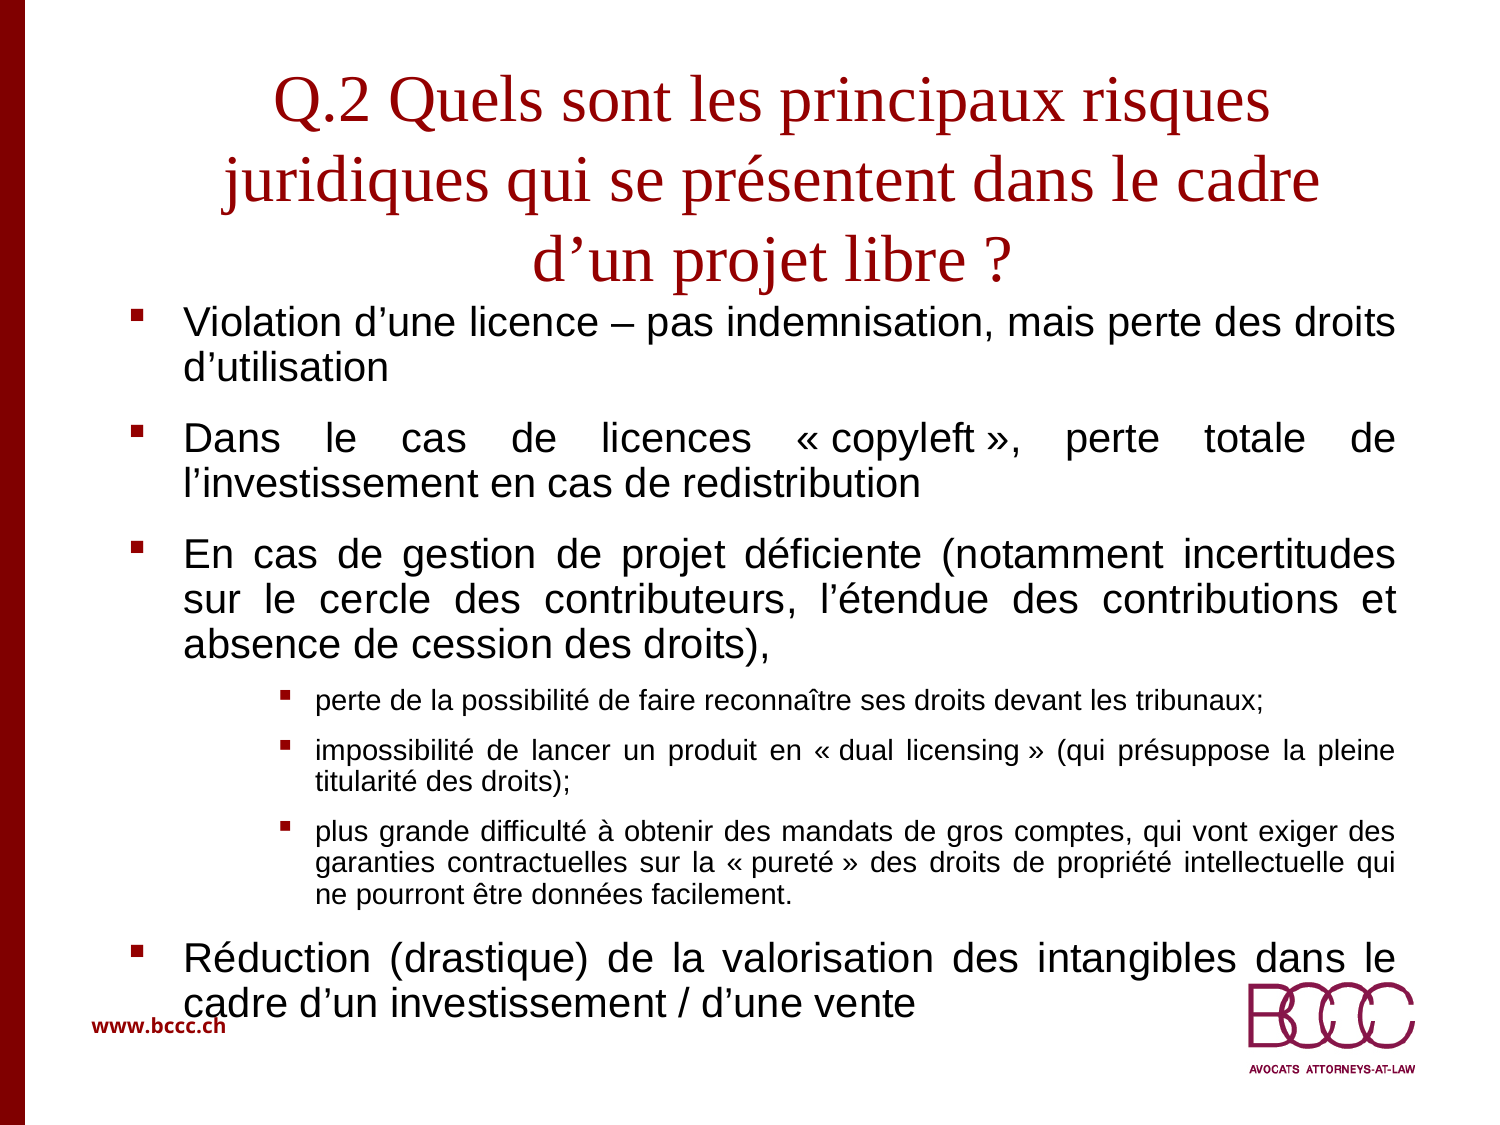

Q.2 Quels sont les principaux risques juridiques qui se présentent dans le cadre d’un projet libre ?
# Violation d’une licence – pas indemnisation, mais perte des droits d’utilisation
Dans le cas de licences « copyleft », perte totale de l’investissement en cas de redistribution
En cas de gestion de projet déficiente (notamment incertitudes sur le cercle des contributeurs, l’étendue des contributions et absence de cession des droits),
perte de la possibilité de faire reconnaître ses droits devant les tribunaux;
impossibilité de lancer un produit en « dual licensing » (qui présuppose la pleine titularité des droits);
plus grande difficulté à obtenir des mandats de gros comptes, qui vont exiger des garanties contractuelles sur la « pureté » des droits de propriété intellectuelle qui ne pourront être données facilement.
Réduction (drastique) de la valorisation des intangibles dans le cadre d’un investissement / d’une vente